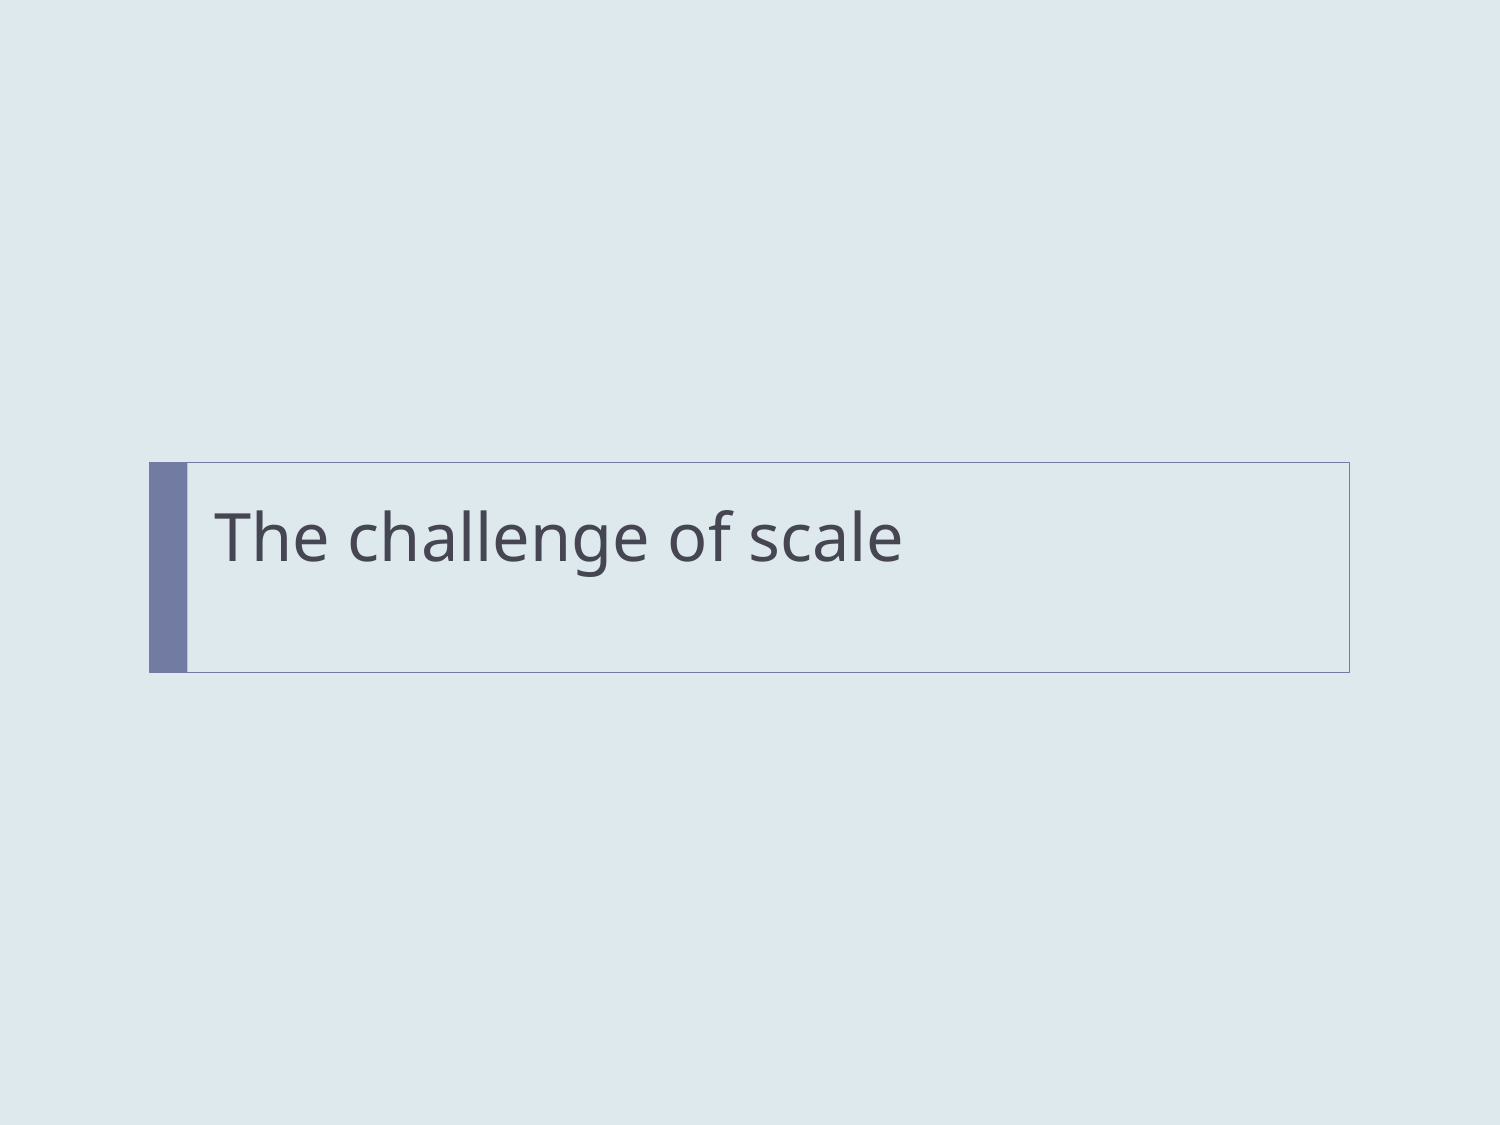

# The challenge of scale
Benasque RNA